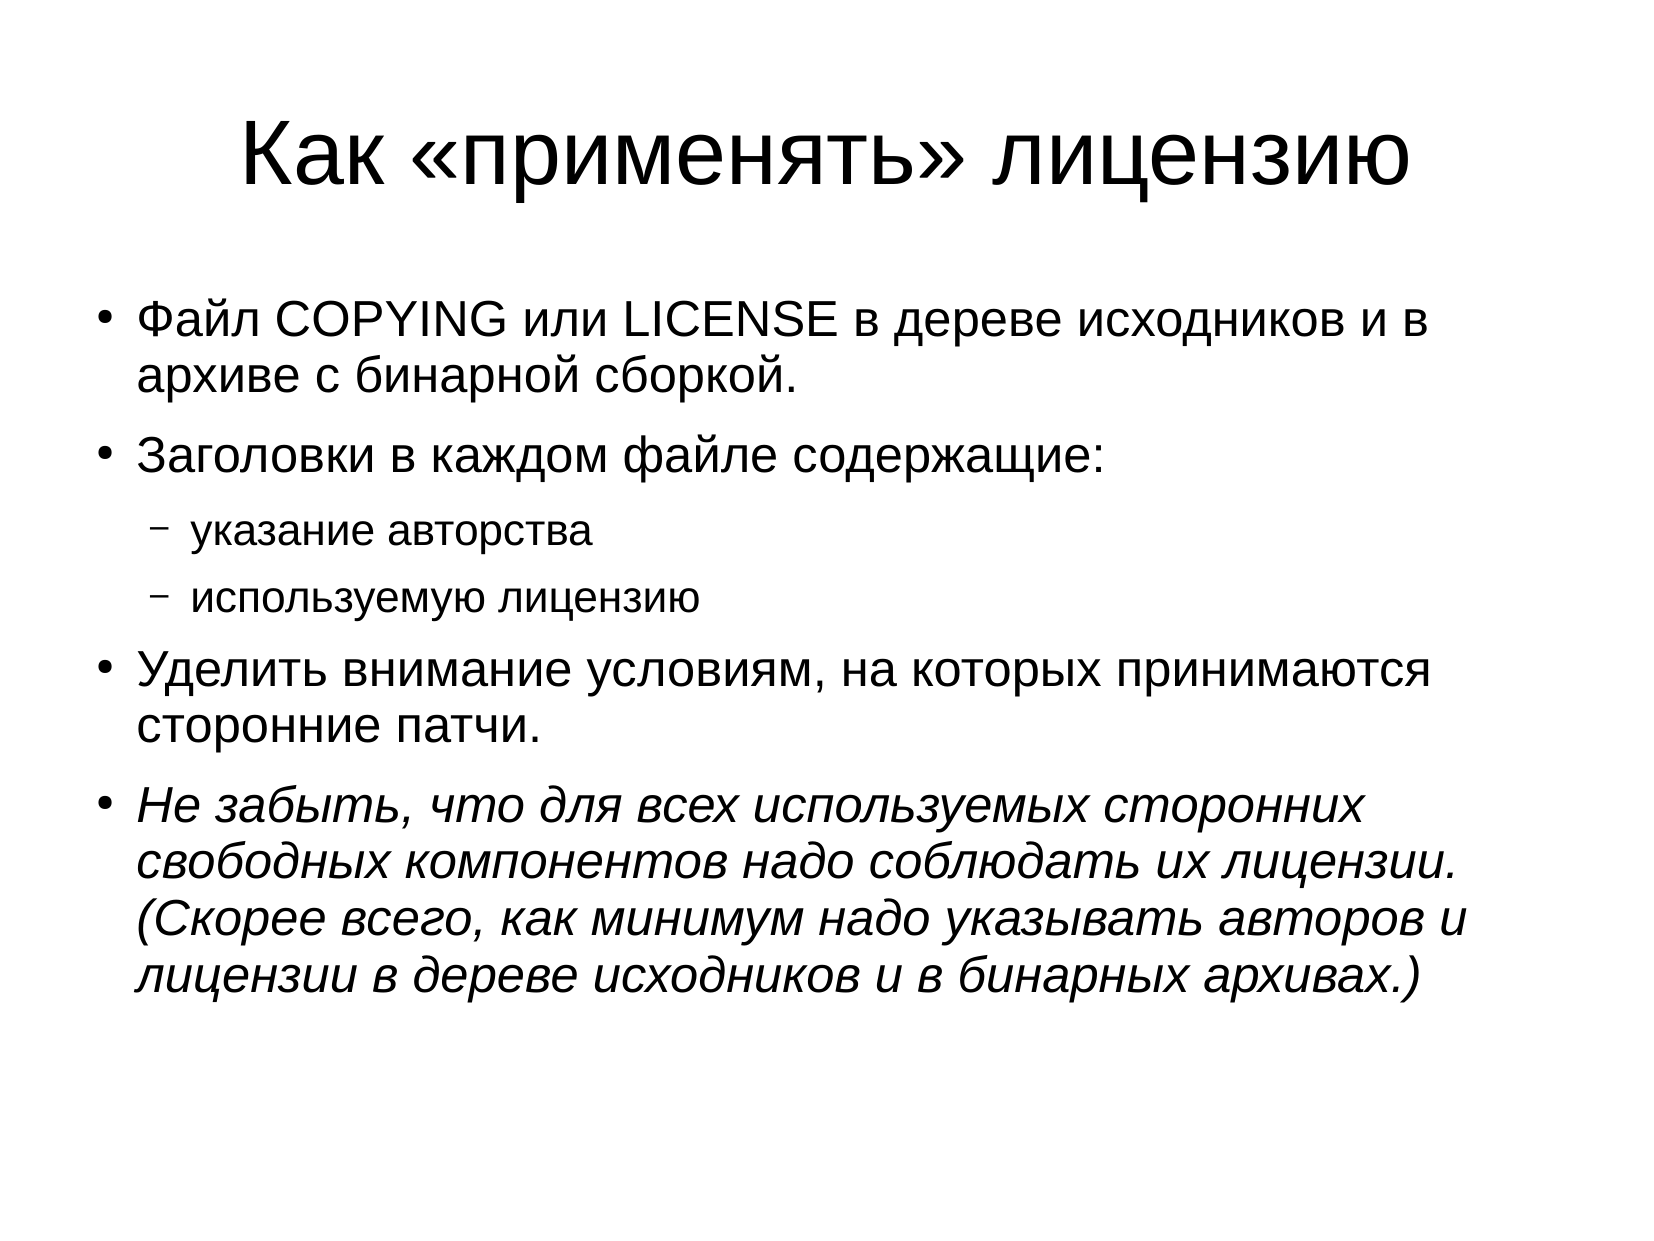

# Как «применять» лицензию
Файл COPYING или LICENSE в дереве исходников и в архиве с бинарной сборкой.
Заголовки в каждом файле содержащие:
указание авторства
используемую лицензию
Уделить внимание условиям, на которых принимаются сторонние патчи.
Не забыть, что для всех используемых сторонних свободных компонентов надо соблюдать их лицензии. (Скорее всего, как минимум надо указывать авторов и лицензии в дереве исходников и в бинарных архивах.)